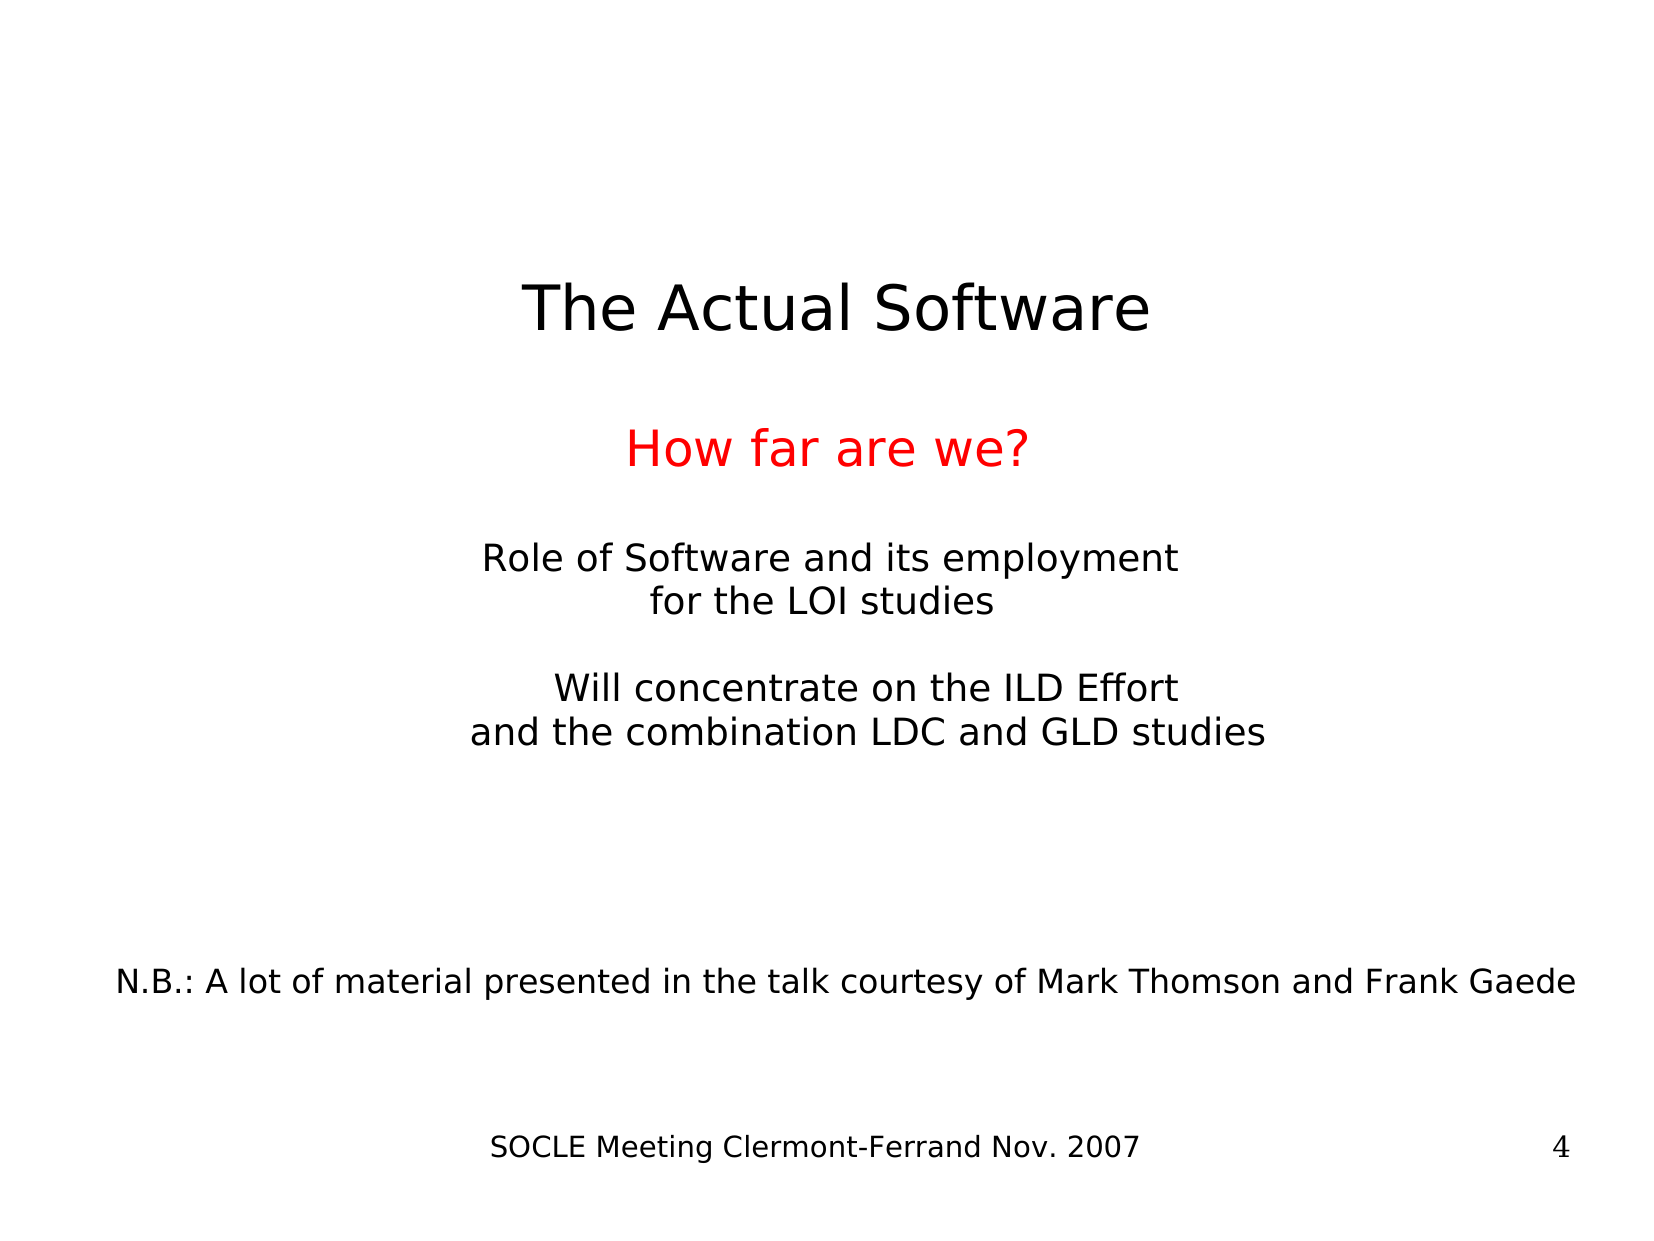

The Actual Software
 How far are we?
 Role of Software and its employment
 for the LOI studies
 Will concentrate on the ILD Effort
and the combination LDC and GLD studies
N.B.: A lot of material presented in the talk courtesy of Mark Thomson and Frank Gaede
4